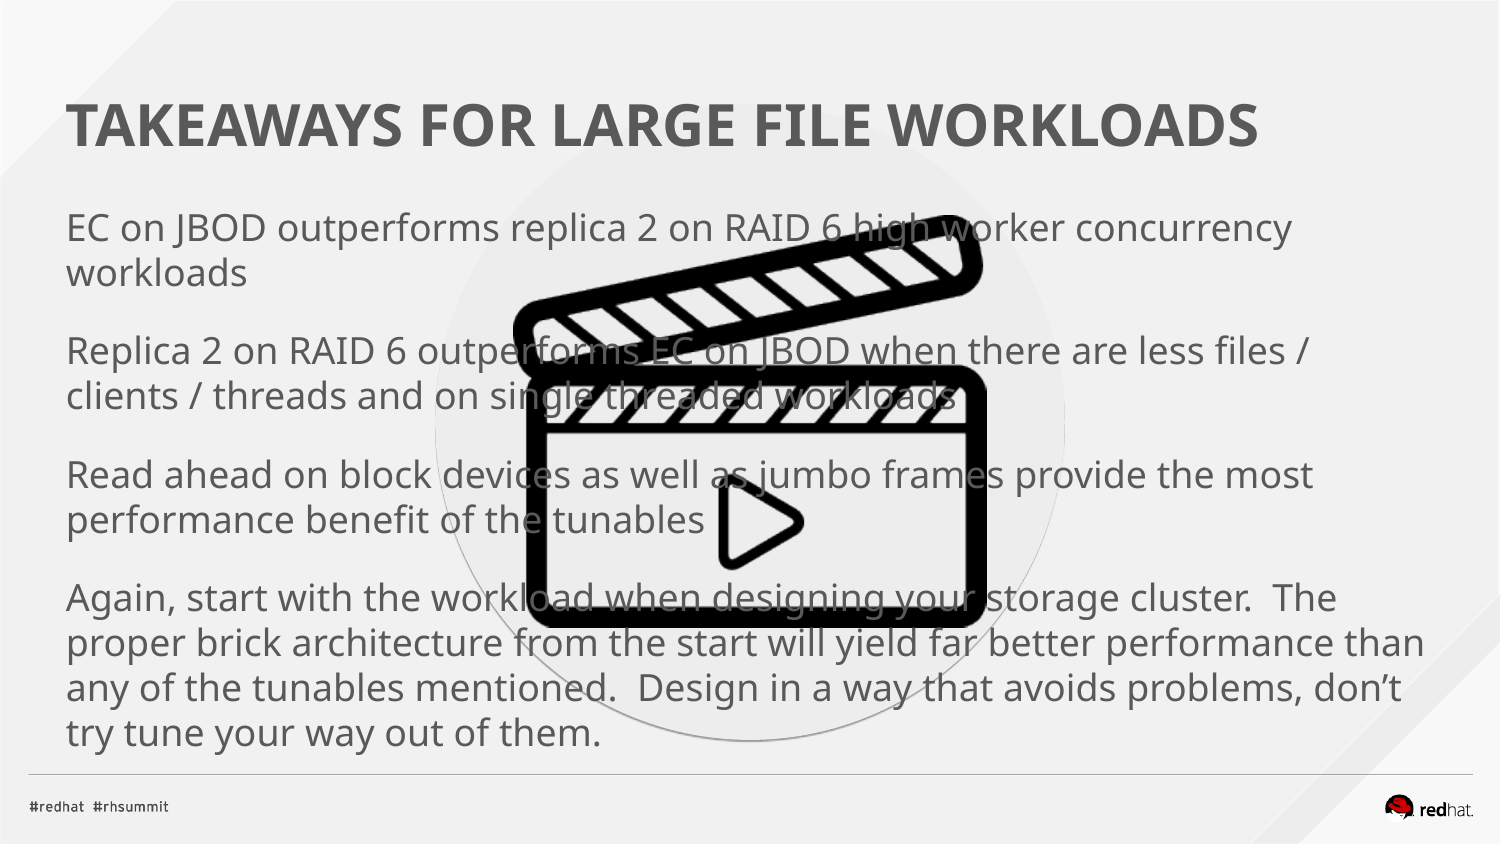

TAKEAWAYS FOR LARGE FILE WORKLOADS
EC on JBOD outperforms replica 2 on RAID 6 high worker concurrency workloads
Replica 2 on RAID 6 outperforms EC on JBOD when there are less files / clients / threads and on single threaded workloads
Read ahead on block devices as well as jumbo frames provide the most performance benefit of the tunables
Again, start with the workload when designing your storage cluster. The proper brick architecture from the start will yield far better performance than any of the tunables mentioned. Design in a way that avoids problems, don’t try tune your way out of them.